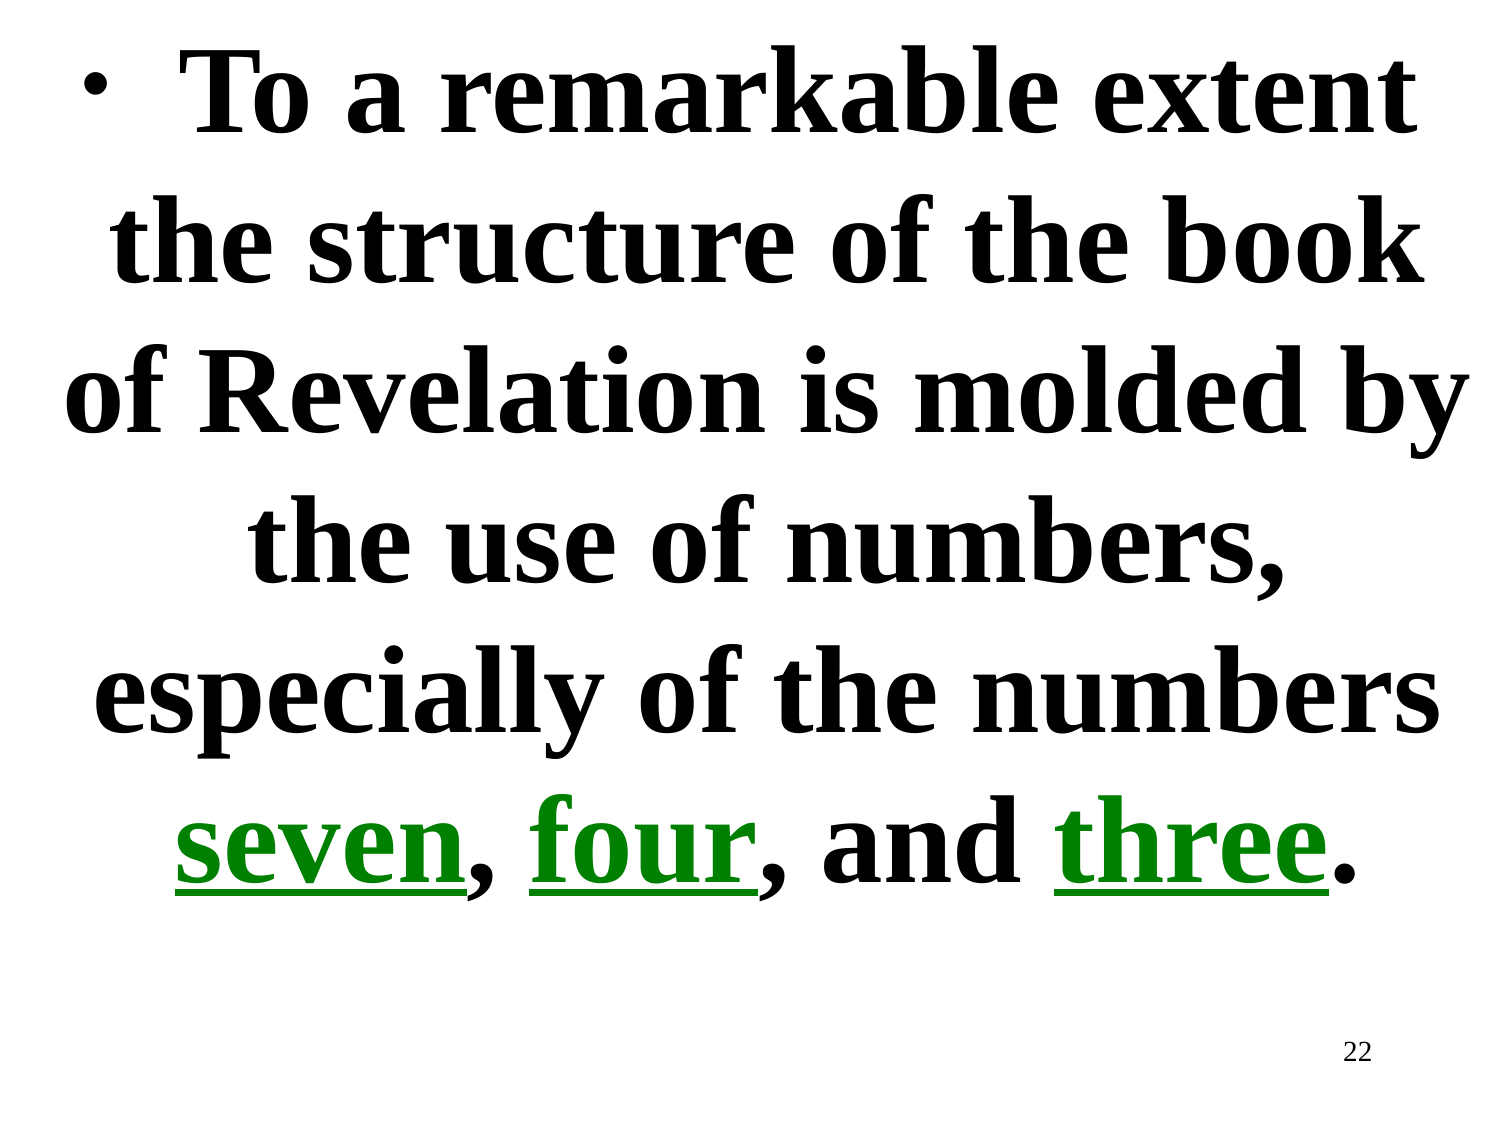

To a remarkable extent the structure of the book of Revelation is molded by the use of numbers, especially of the numbers seven, four, and three.